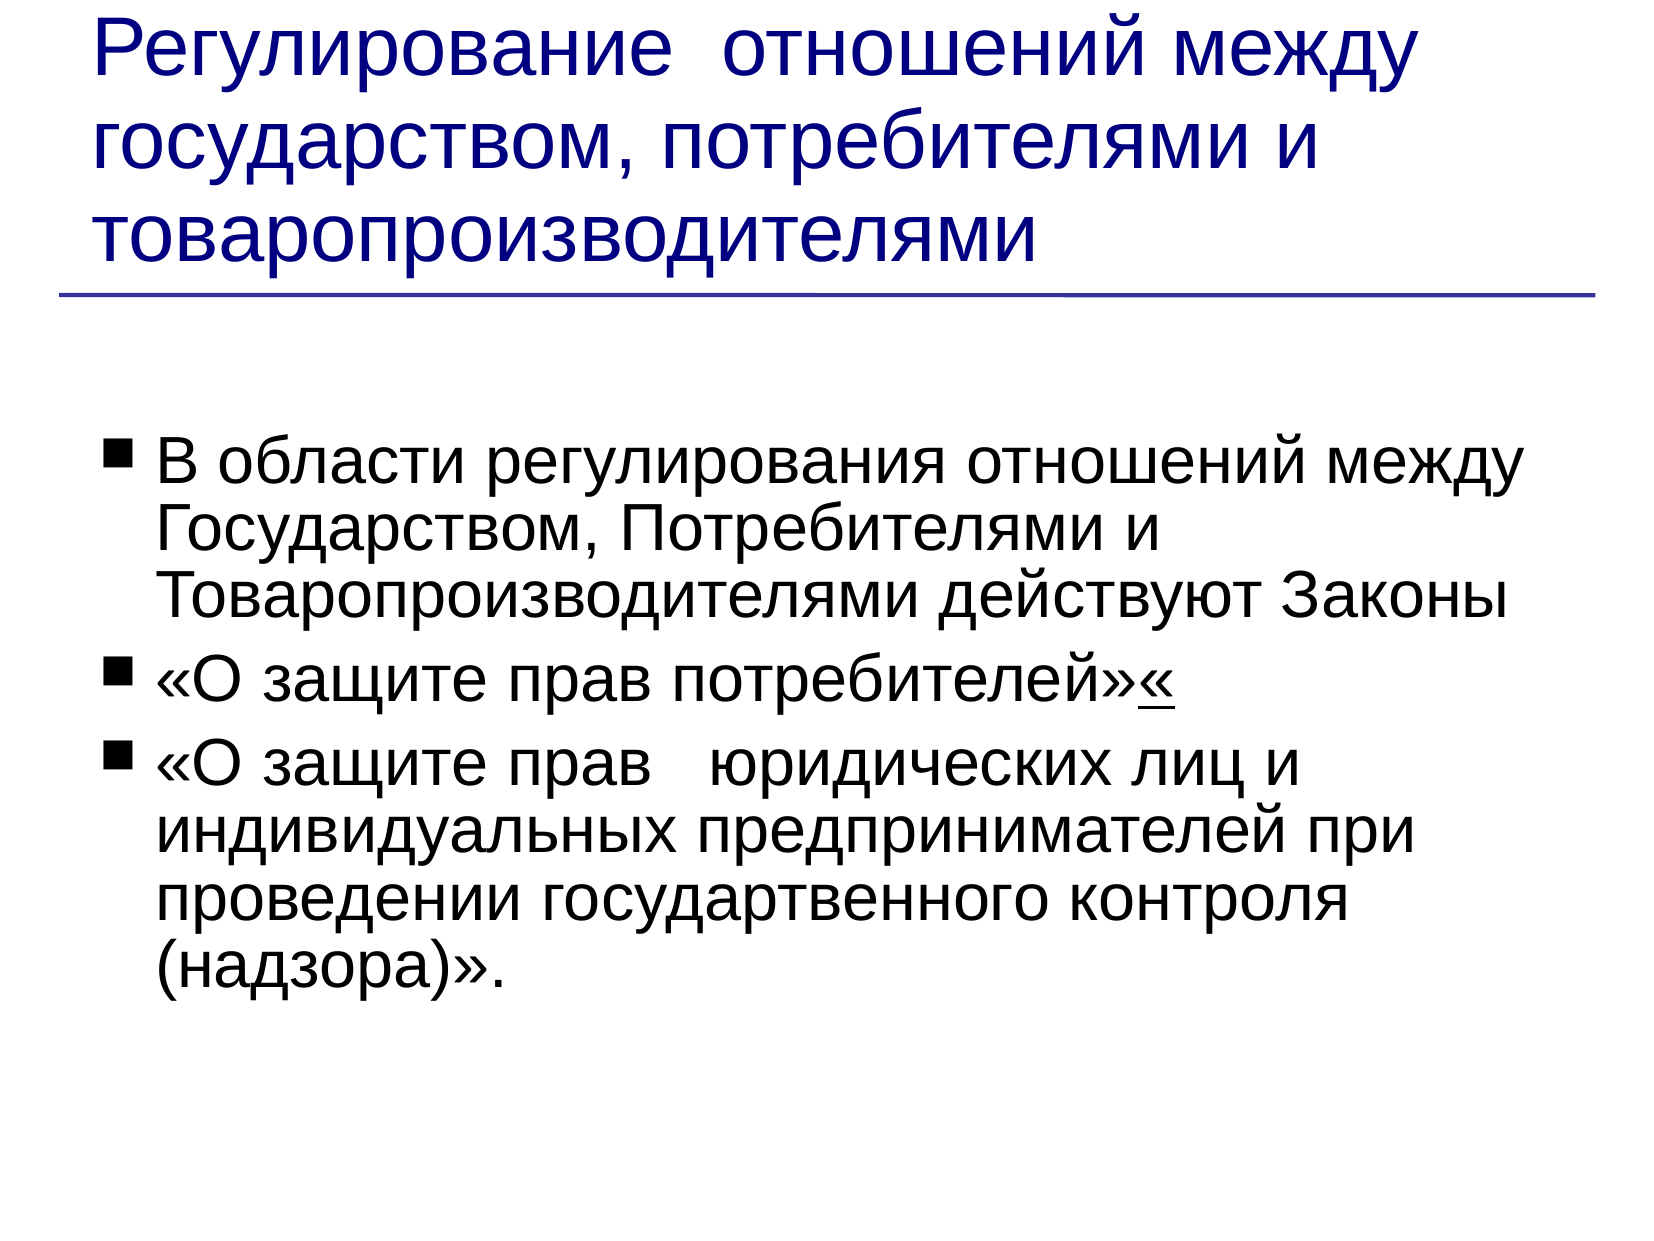

# Регулирование отношений между государством, потребителями и товаропроизводителями
В области регулирования отношений между Государством, Потребителями и Товаропроизводителями действуют Законы
«О защите прав потребителей»«
«О защите прав юридических лиц и индивидуальных предпринимателей при проведении государтвенного контроля (надзора)».